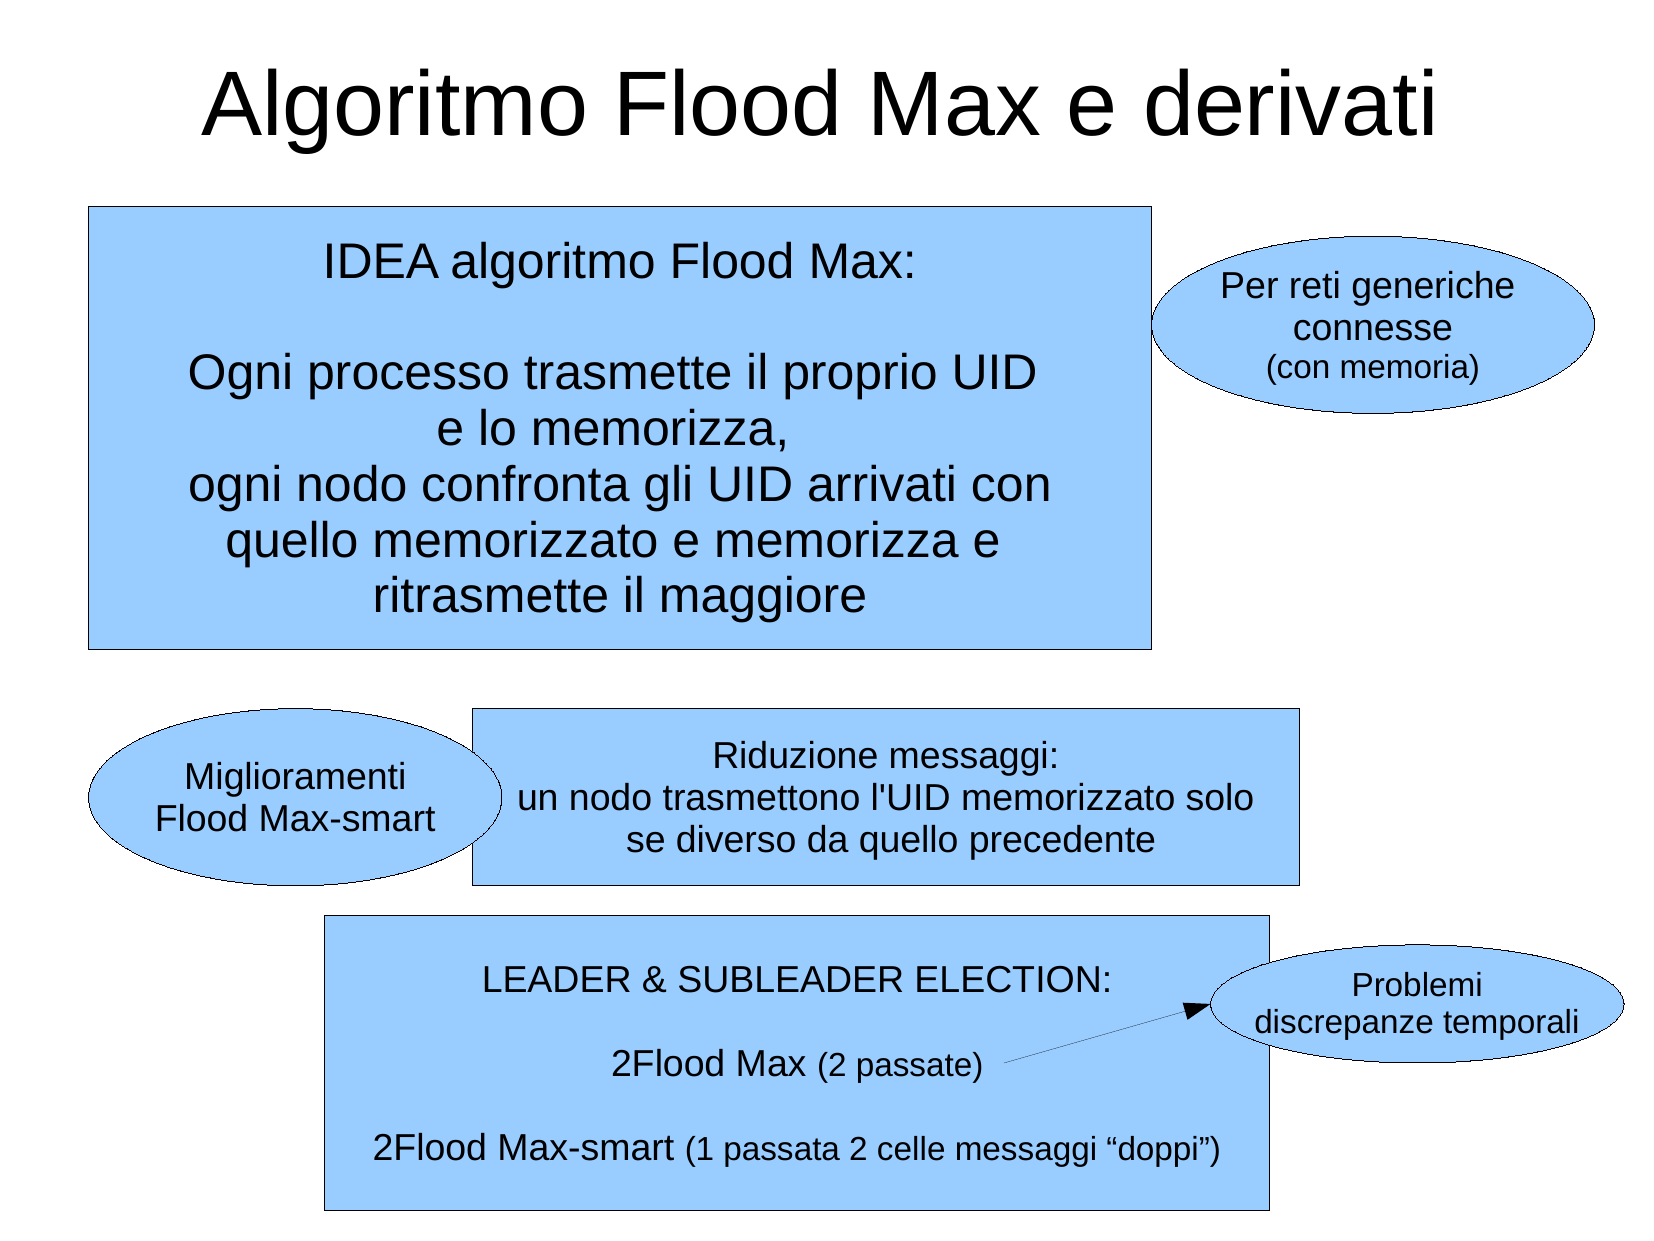

# Algoritmo Flood Max e derivati
IDEA algoritmo Flood Max:
Ogni processo trasmette il proprio UID
e lo memorizza,
ogni nodo confronta gli UID arrivati con
quello memorizzato e memorizza e
ritrasmette il maggiore
Per reti generiche
connesse
(con memoria)
Miglioramenti
Flood Max-smart
Riduzione messaggi:
un nodo trasmettono l'UID memorizzato solo
 se diverso da quello precedente
LEADER & SUBLEADER ELECTION:
2Flood Max (2 passate)
2Flood Max-smart (1 passata 2 celle messaggi “doppi”)
Problemi
discrepanze temporali